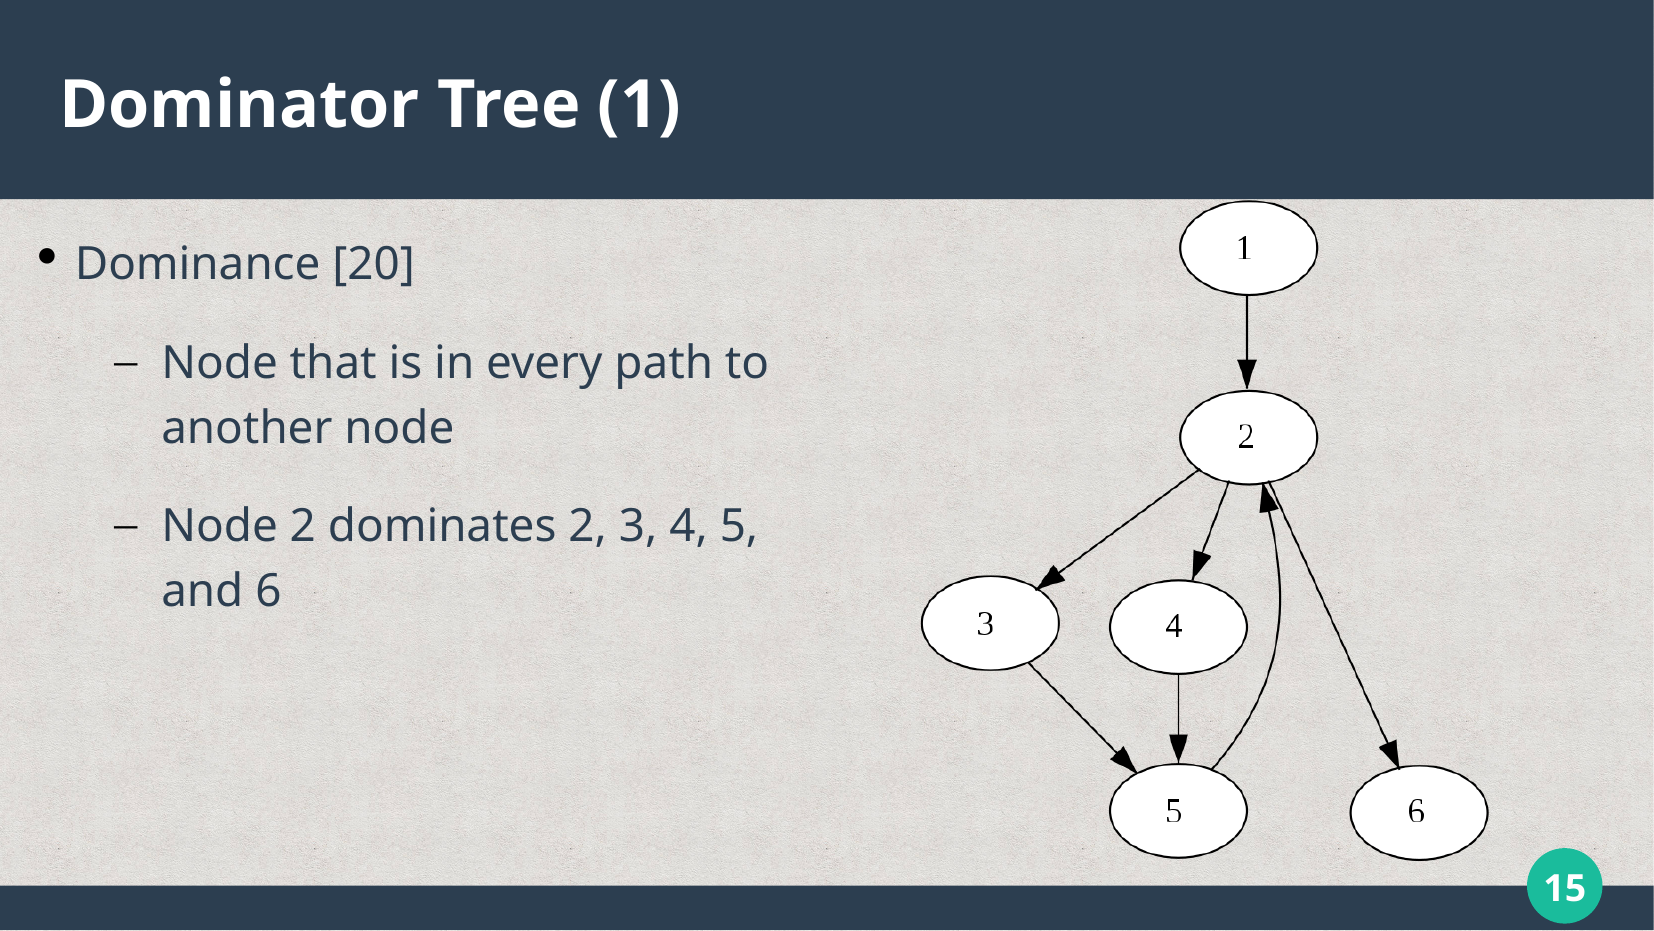

# Dominator Tree (1)
Dominance [20]
Node that is in every path to another node
Node 2 dominates 2, 3, 4, 5, and 6